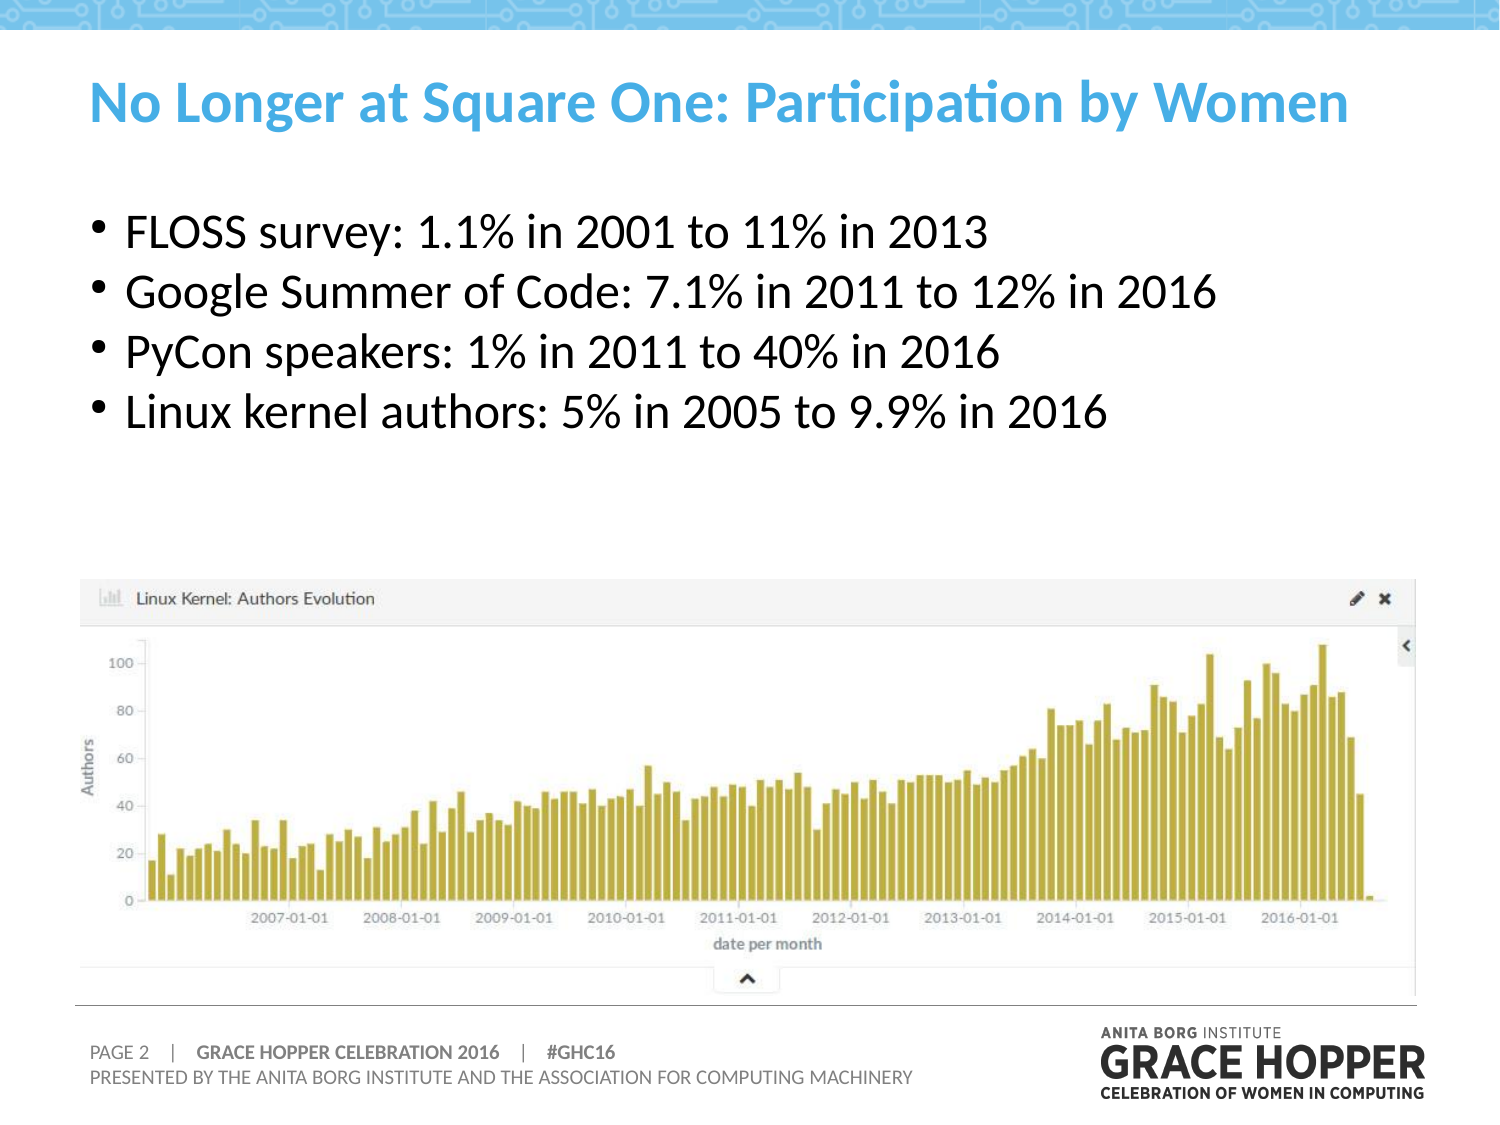

No Longer at Square One: Participation by Women
FLOSS survey: 1.1% in 2001 to 11% in 2013
Google Summer of Code: 7.1% in 2011 to 12% in 2016
PyCon speakers: 1% in 2011 to 40% in 2016
Linux kernel authors: 5% in 2005 to 9.9% in 2016